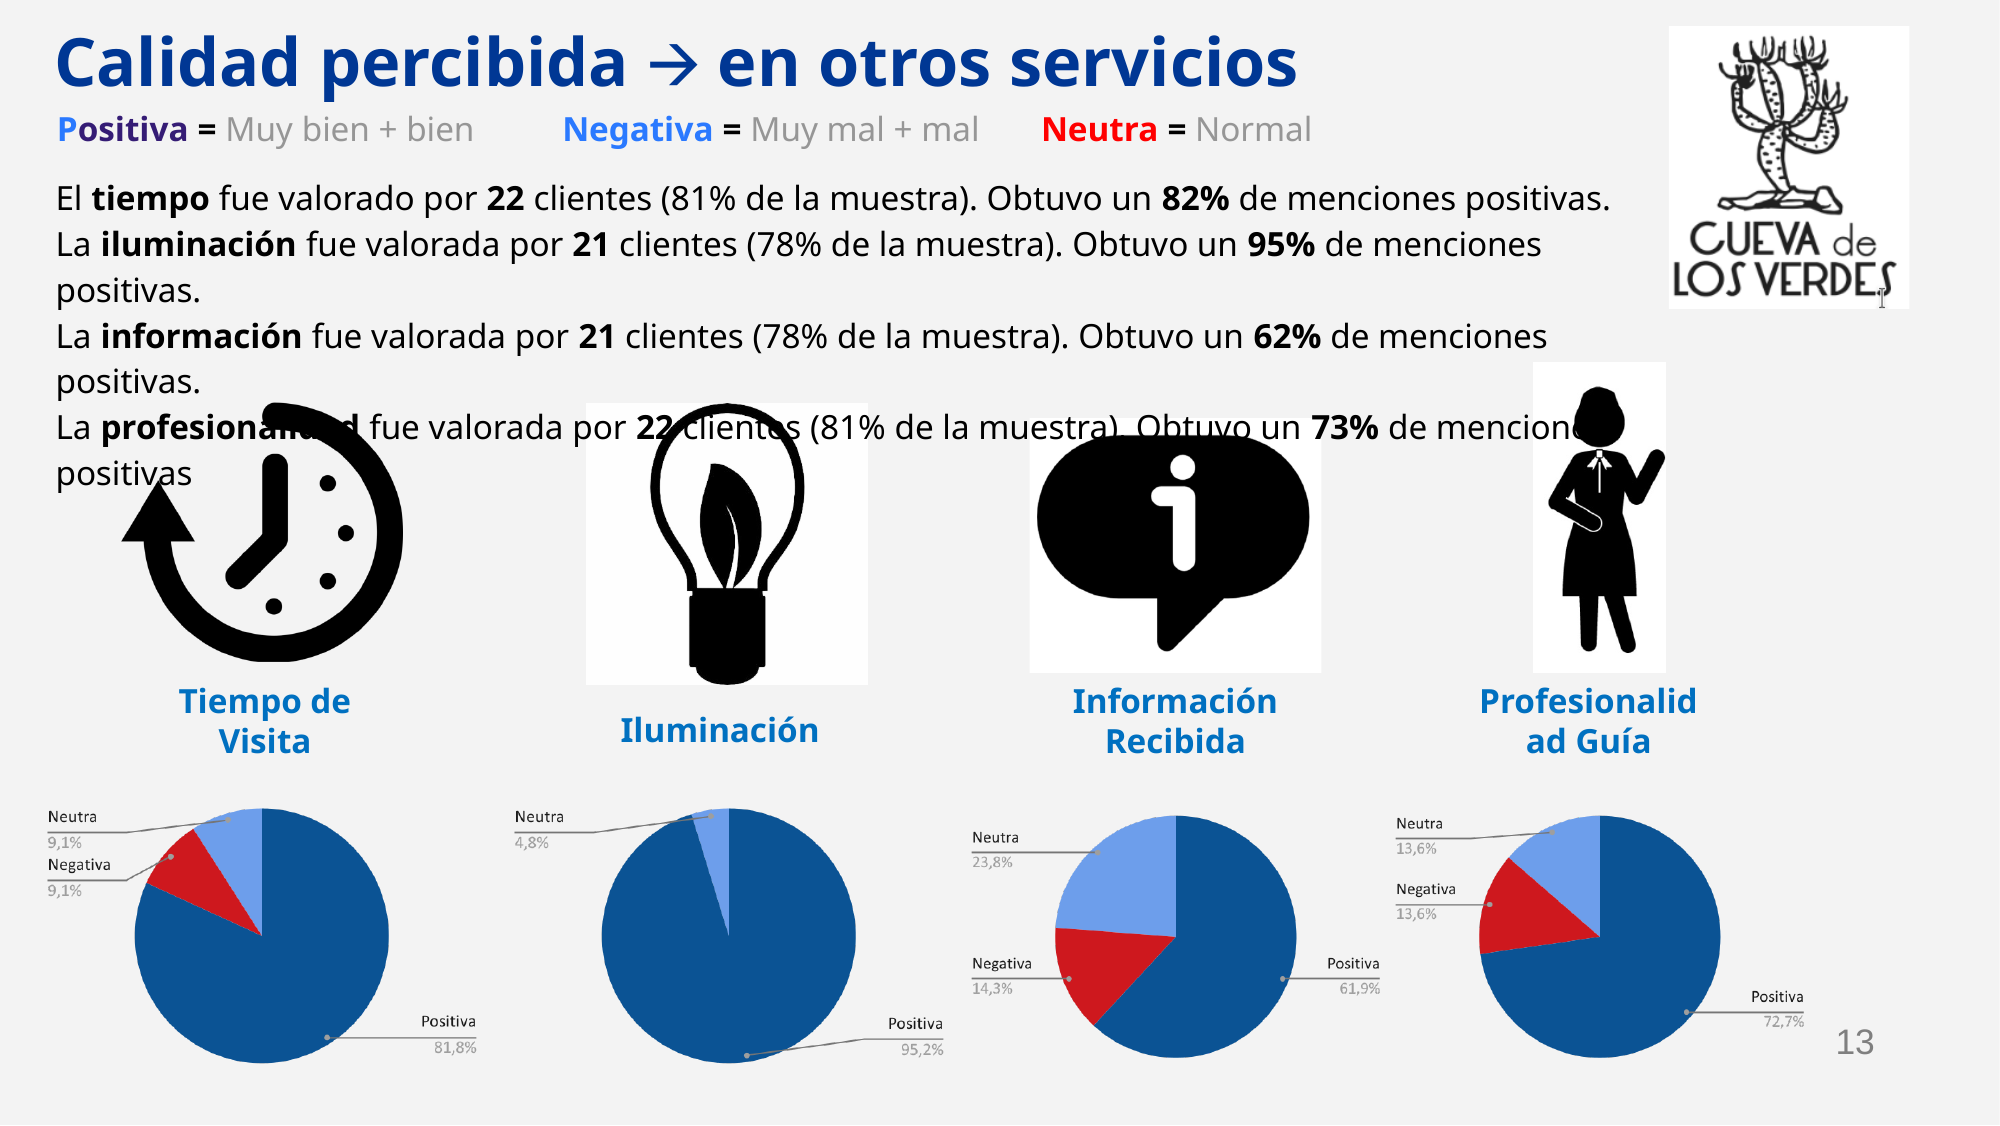

Calidad percibida 🡪 en otros servicios
Positiva = Muy bien + bien Negativa = Muy mal + mal Neutra = Normal
El tiempo fue valorado por 22 clientes (81% de la muestra). Obtuvo un 82% de menciones positivas.
La iluminación fue valorada por 21 clientes (78% de la muestra). Obtuvo un 95% de menciones positivas.
La información fue valorada por 21 clientes (78% de la muestra). Obtuvo un 62% de menciones positivas.
La profesionalidad fue valorada por 22 clientes (81% de la muestra). Obtuvo un 73% de menciones positivas
Tiempo de Visita
Información Recibida
Profesionalidad Guía
Iluminación